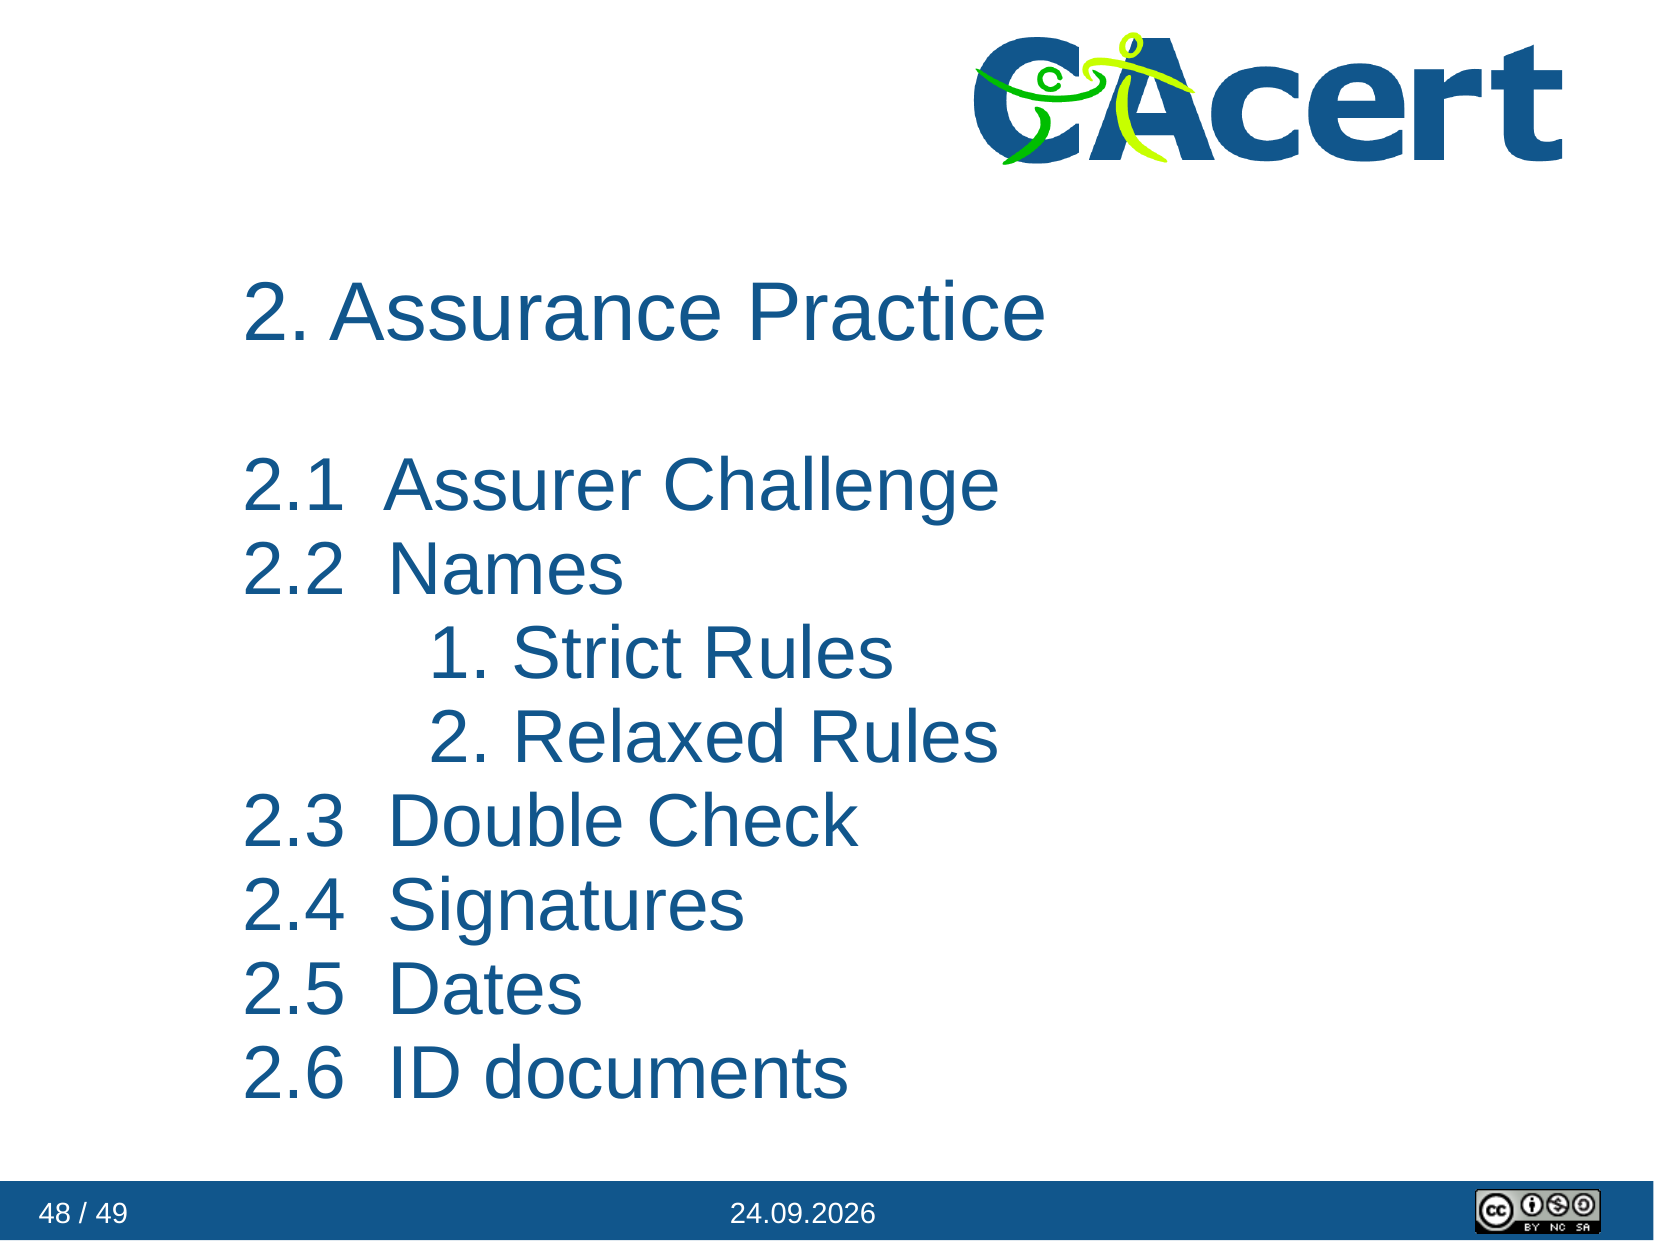

# 2. Assurance Practice
2.1 Assurer Challenge
2.2 Names
 1. Strict Rules
 2. Relaxed Rules
2.3 Double Check
2.4 Signatures
2.5 Dates
2.6 ID documents